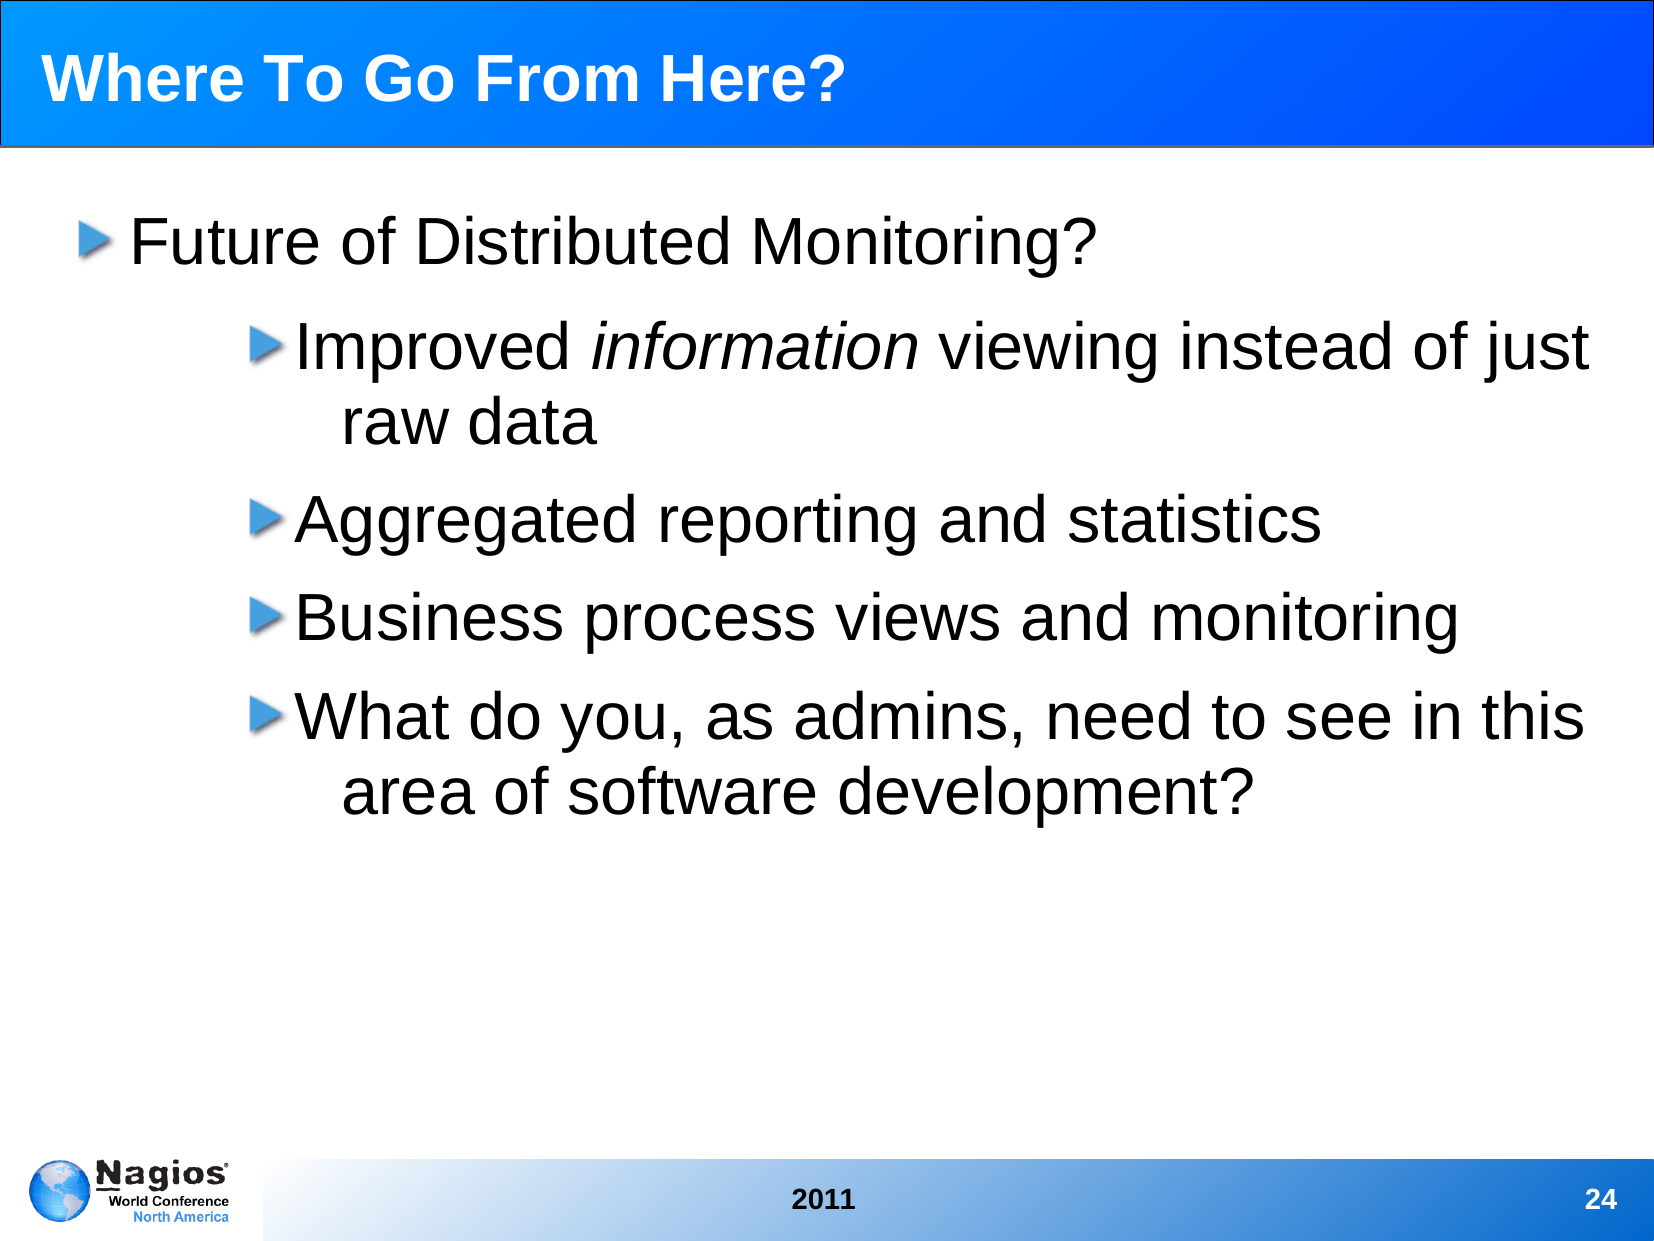

# Where To Go From Here?
Future of Distributed Monitoring?
Improved information viewing instead of just raw data
Aggregated reporting and statistics
Business process views and monitoring
What do you, as admins, need to see in this area of software development?
2011
24